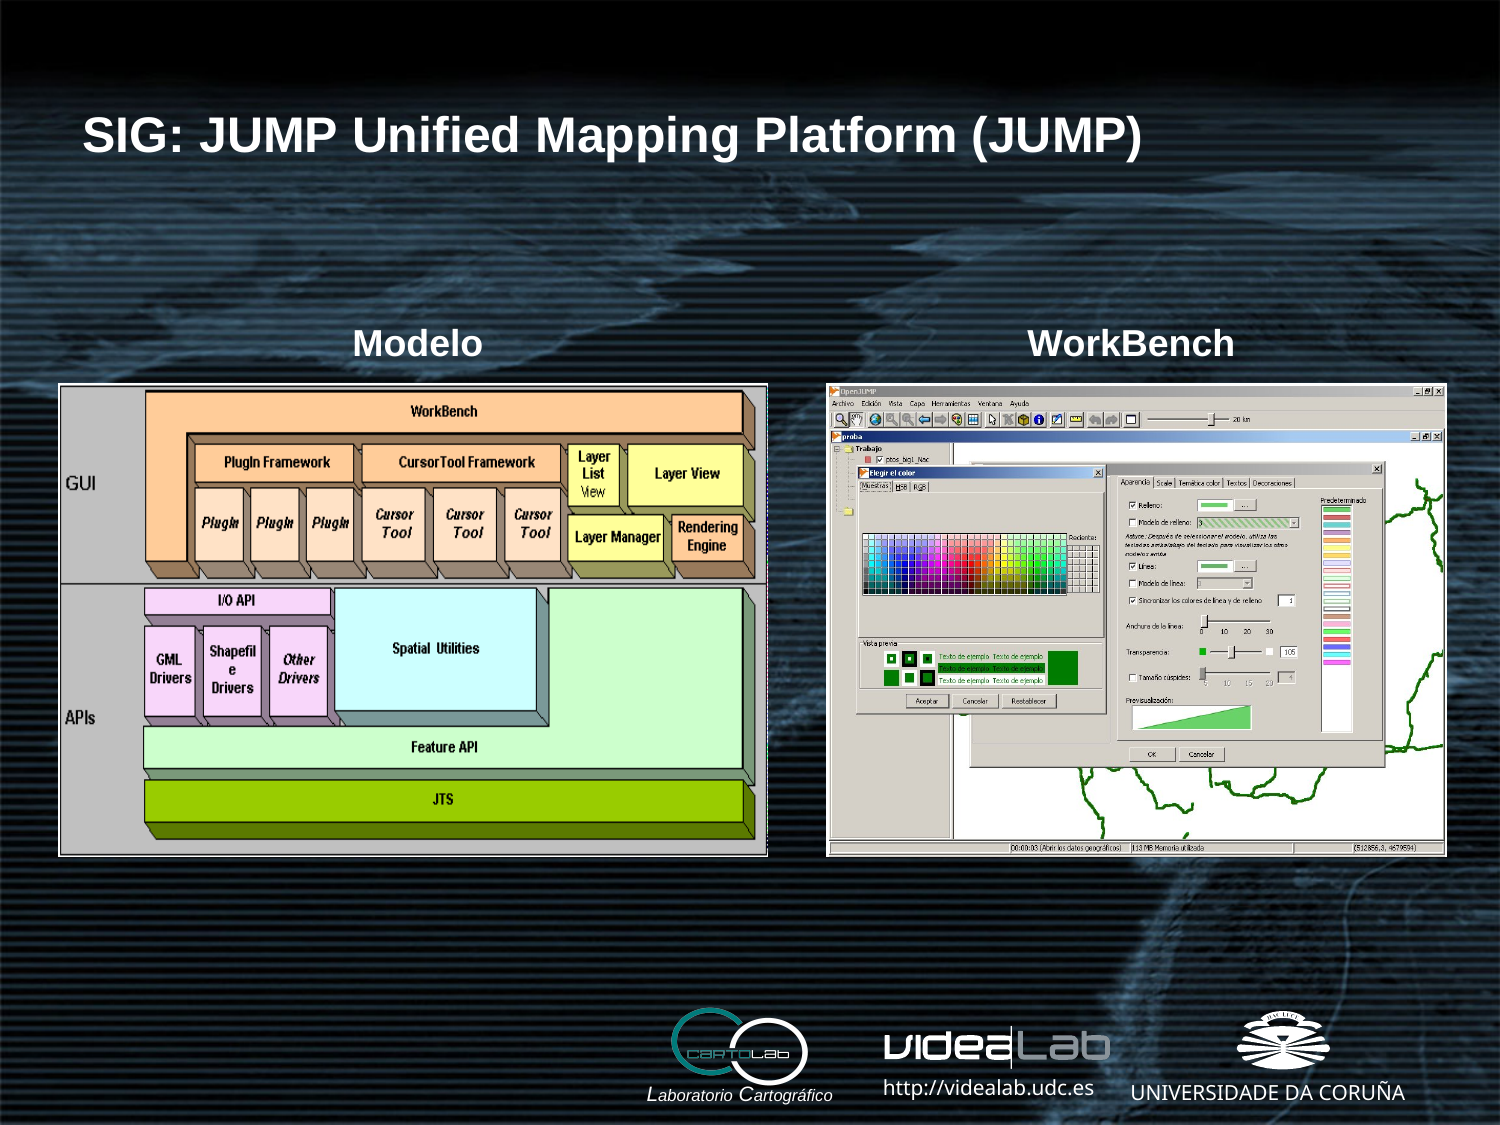

SIG: JUMP Unified Mapping Platform (JUMP)
# Modelo				WorkBench